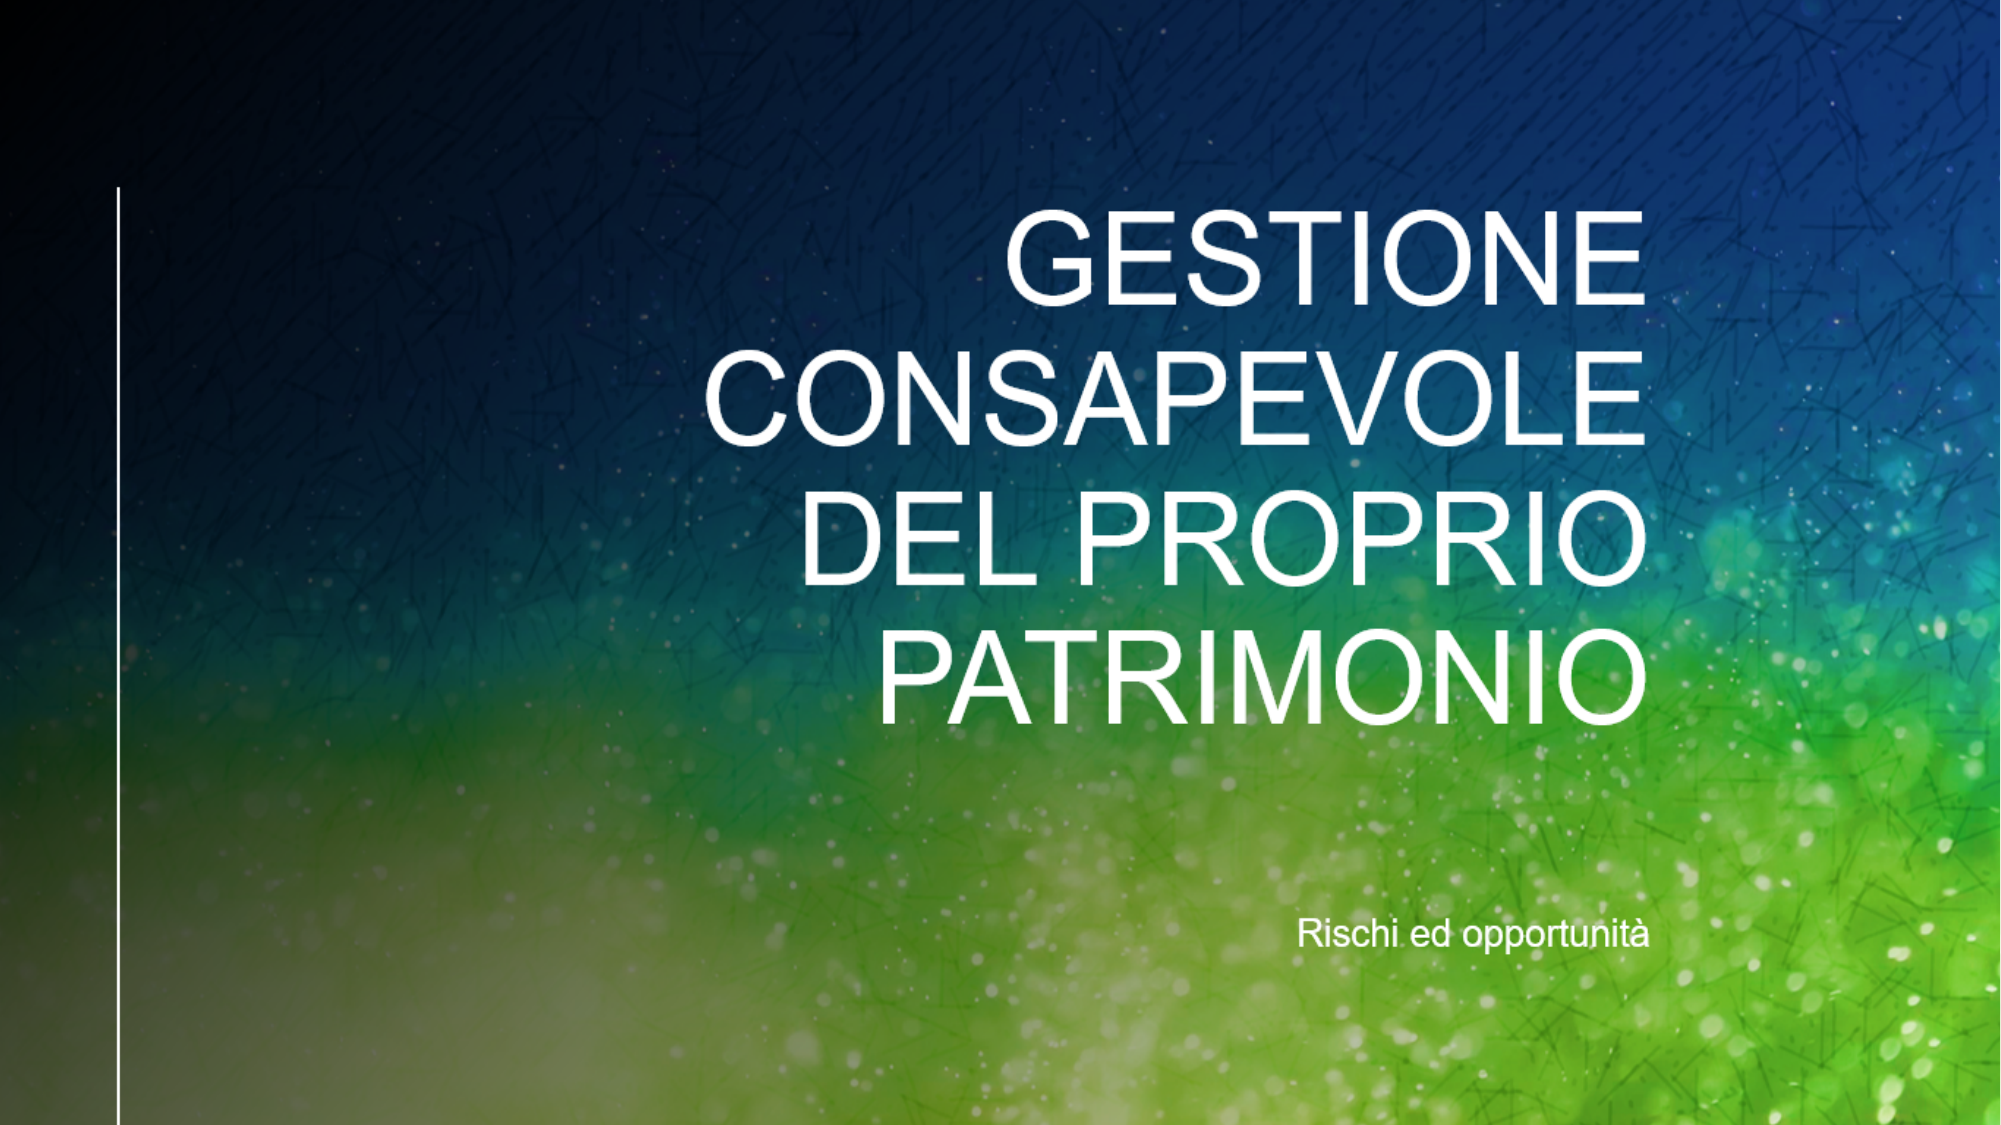

# CONOSCENZE FINANZIARIE DI BASE
Gestire il proprio patrimonio in maniera consapevole